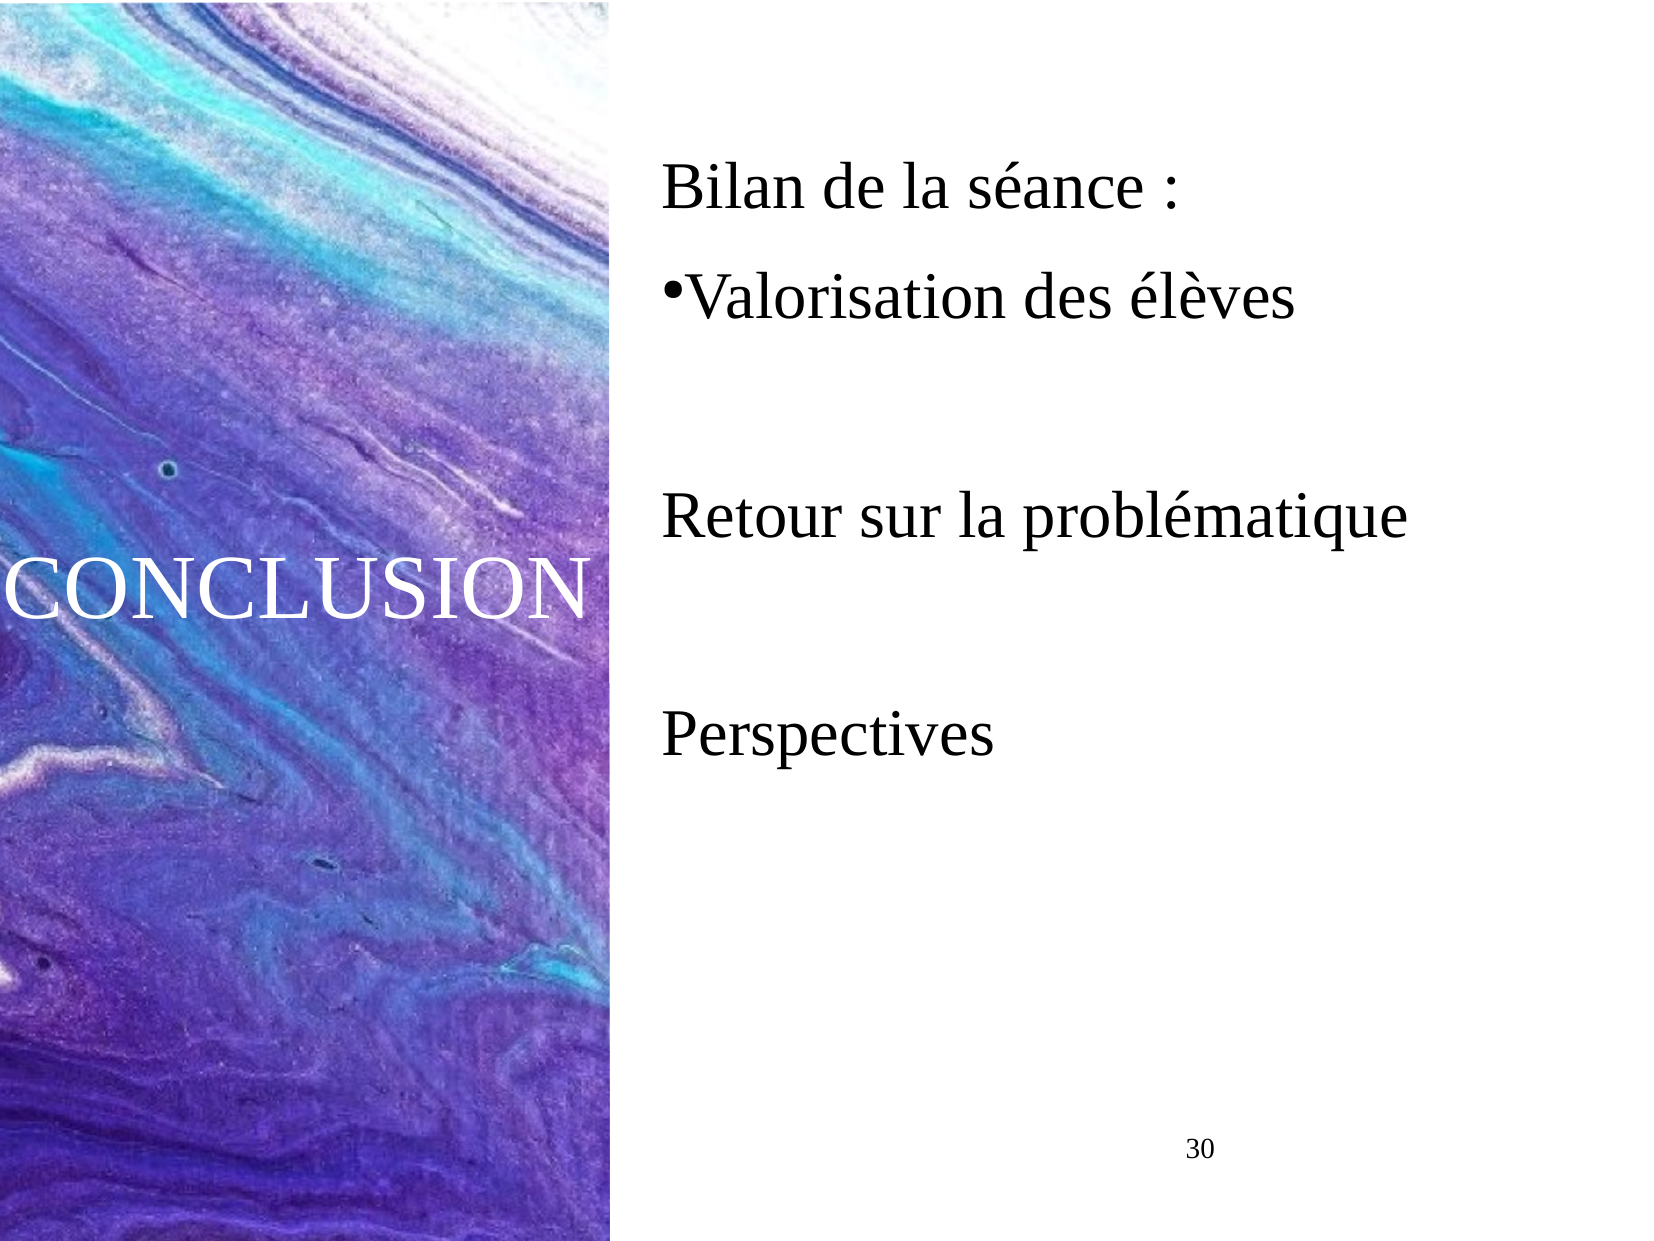

Bilan de la séance :
Valorisation des élèves
Retour sur la problématique
Perspectives
# CONCLUSION